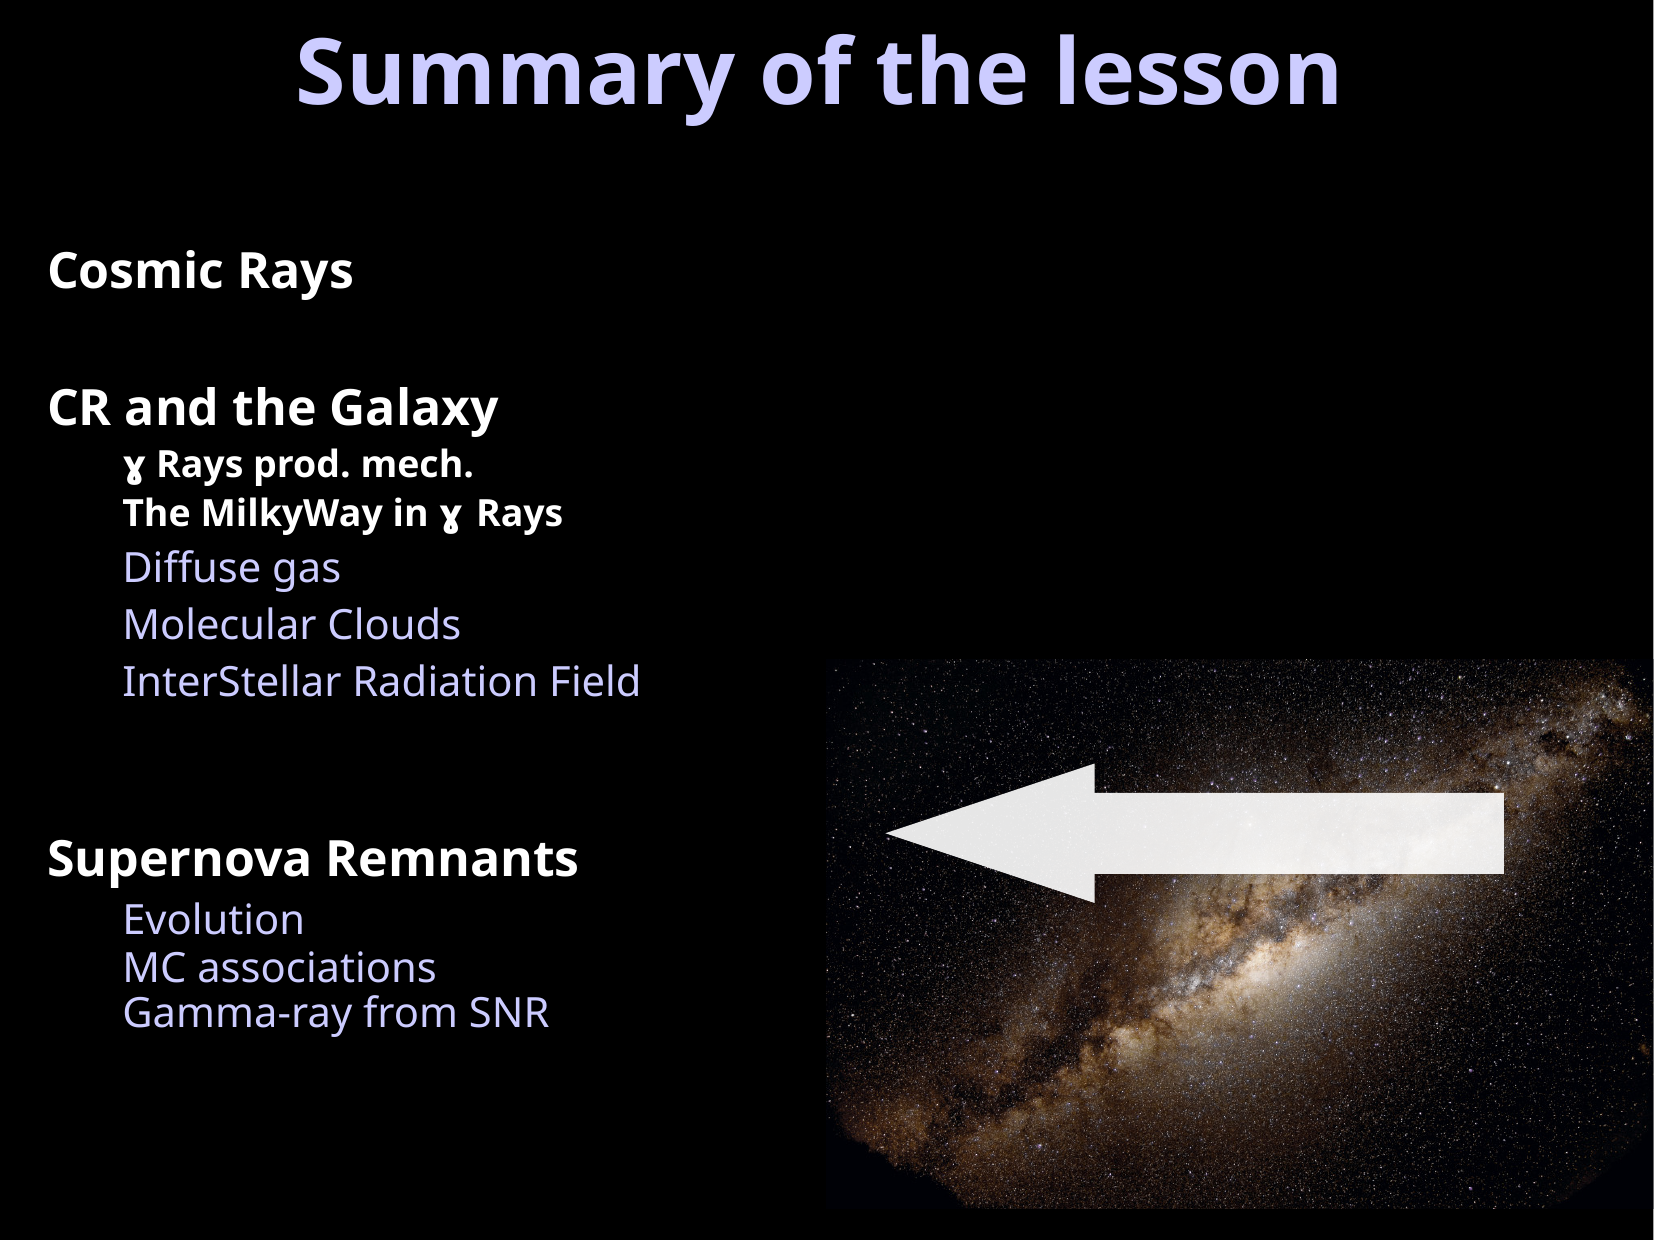

# Summary of the lesson
Cosmic Rays
CR and the Galaxy
	ɣ Rays prod. mech.
	The MilkyWay in ɣ Rays
	Diffuse gas
	Molecular Clouds
	InterStellar Radiation Field
Supernova Remnants
 	Evolution
 	MC associations
 	Gamma-ray from SNR